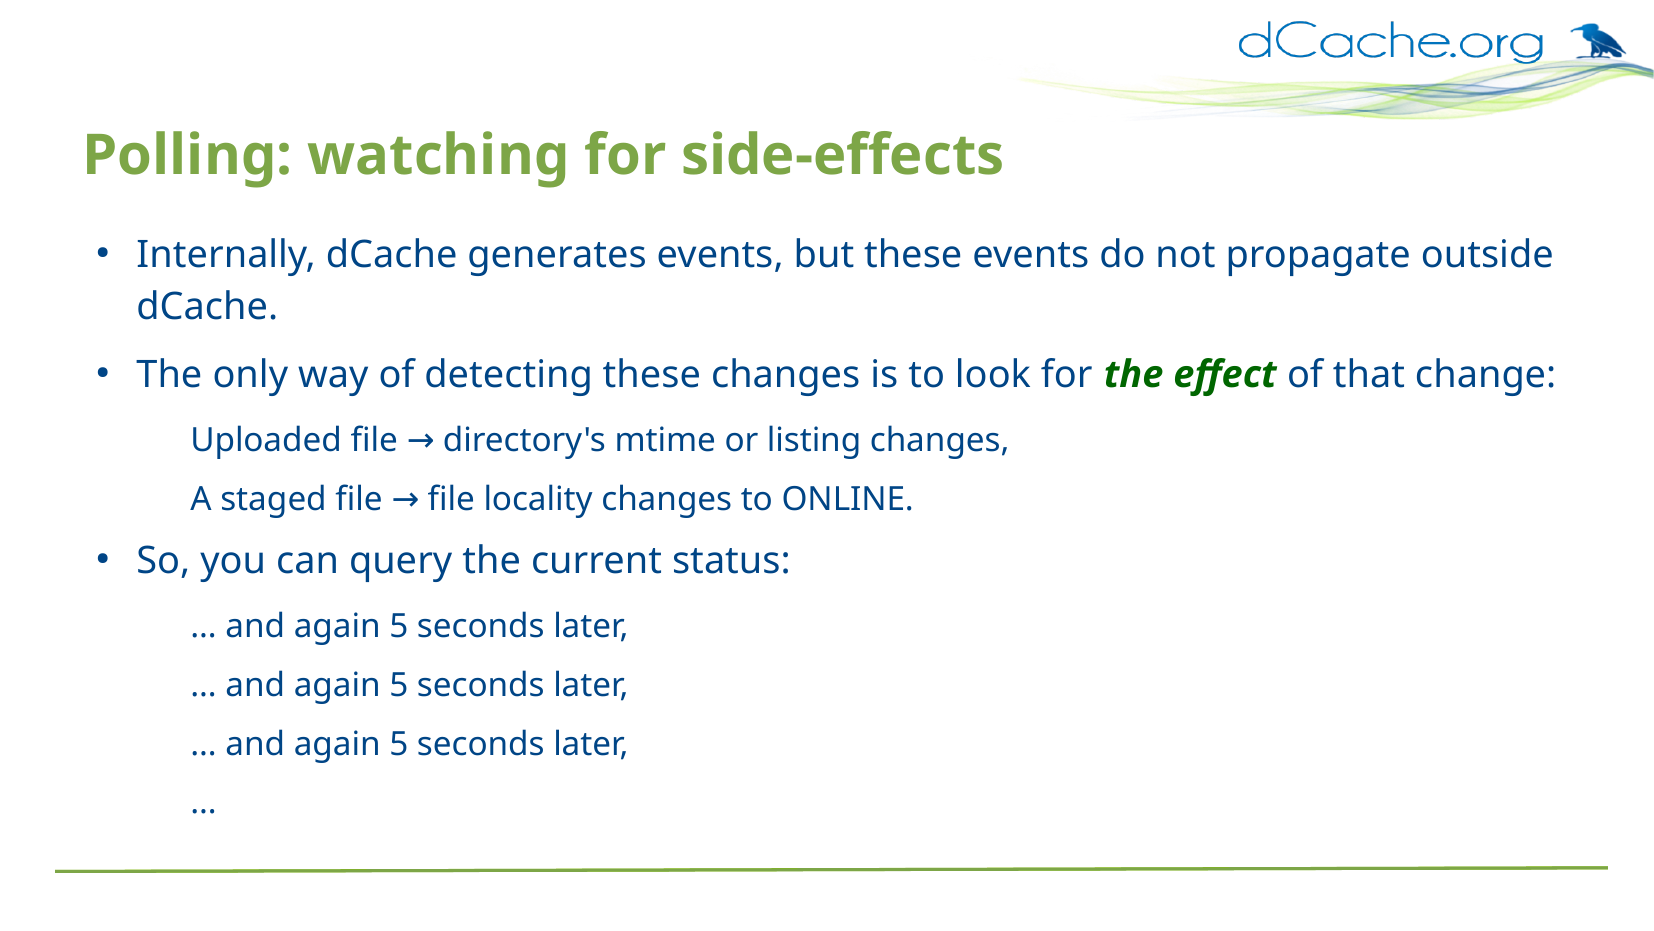

# Polling: watching for side-effects
Internally, dCache generates events, but these events do not propagate outside dCache.
The only way of detecting these changes is to look for the effect of that change:
Uploaded file → directory's mtime or listing changes,
A staged file → file locality changes to ONLINE.
So, you can query the current status:
… and again 5 seconds later,
… and again 5 seconds later,
… and again 5 seconds later,
…